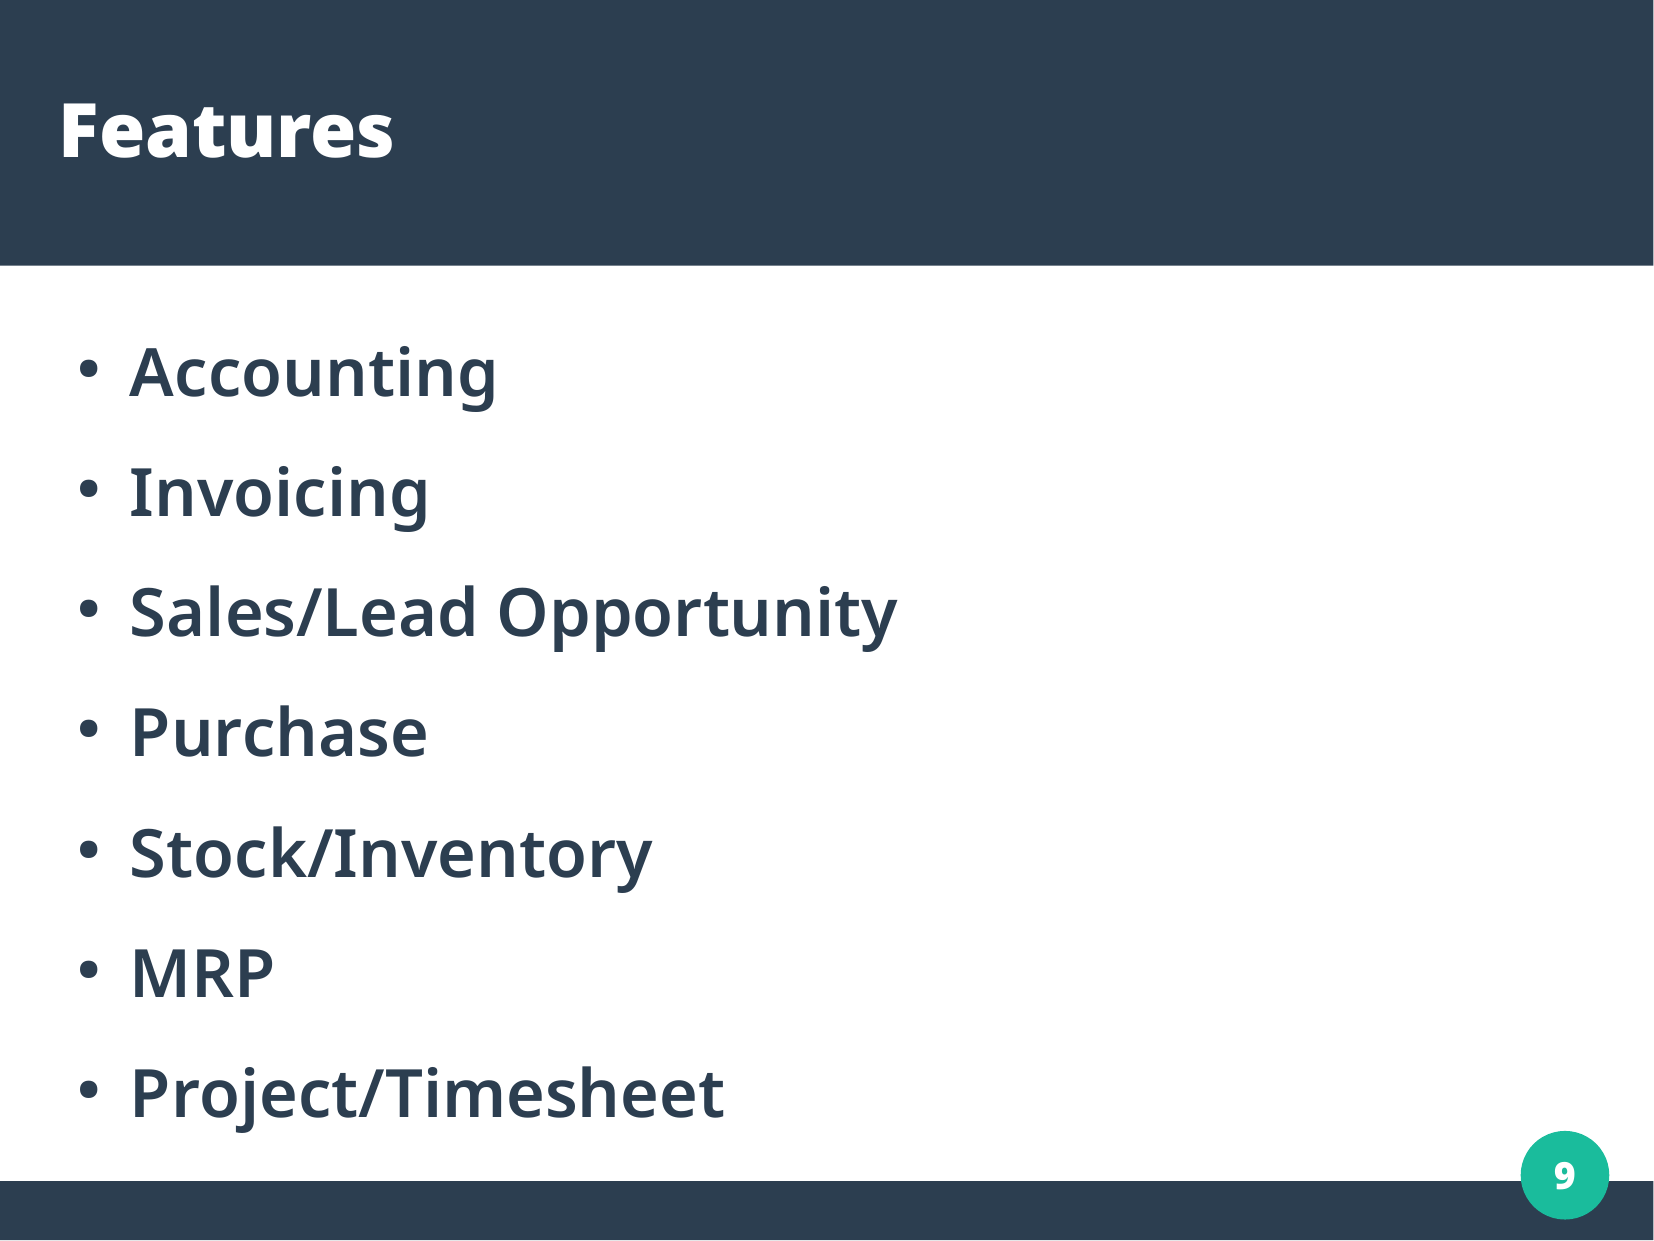

# Features
Accounting
Invoicing
Sales/Lead Opportunity
Purchase
Stock/Inventory
MRP
Project/Timesheet
9